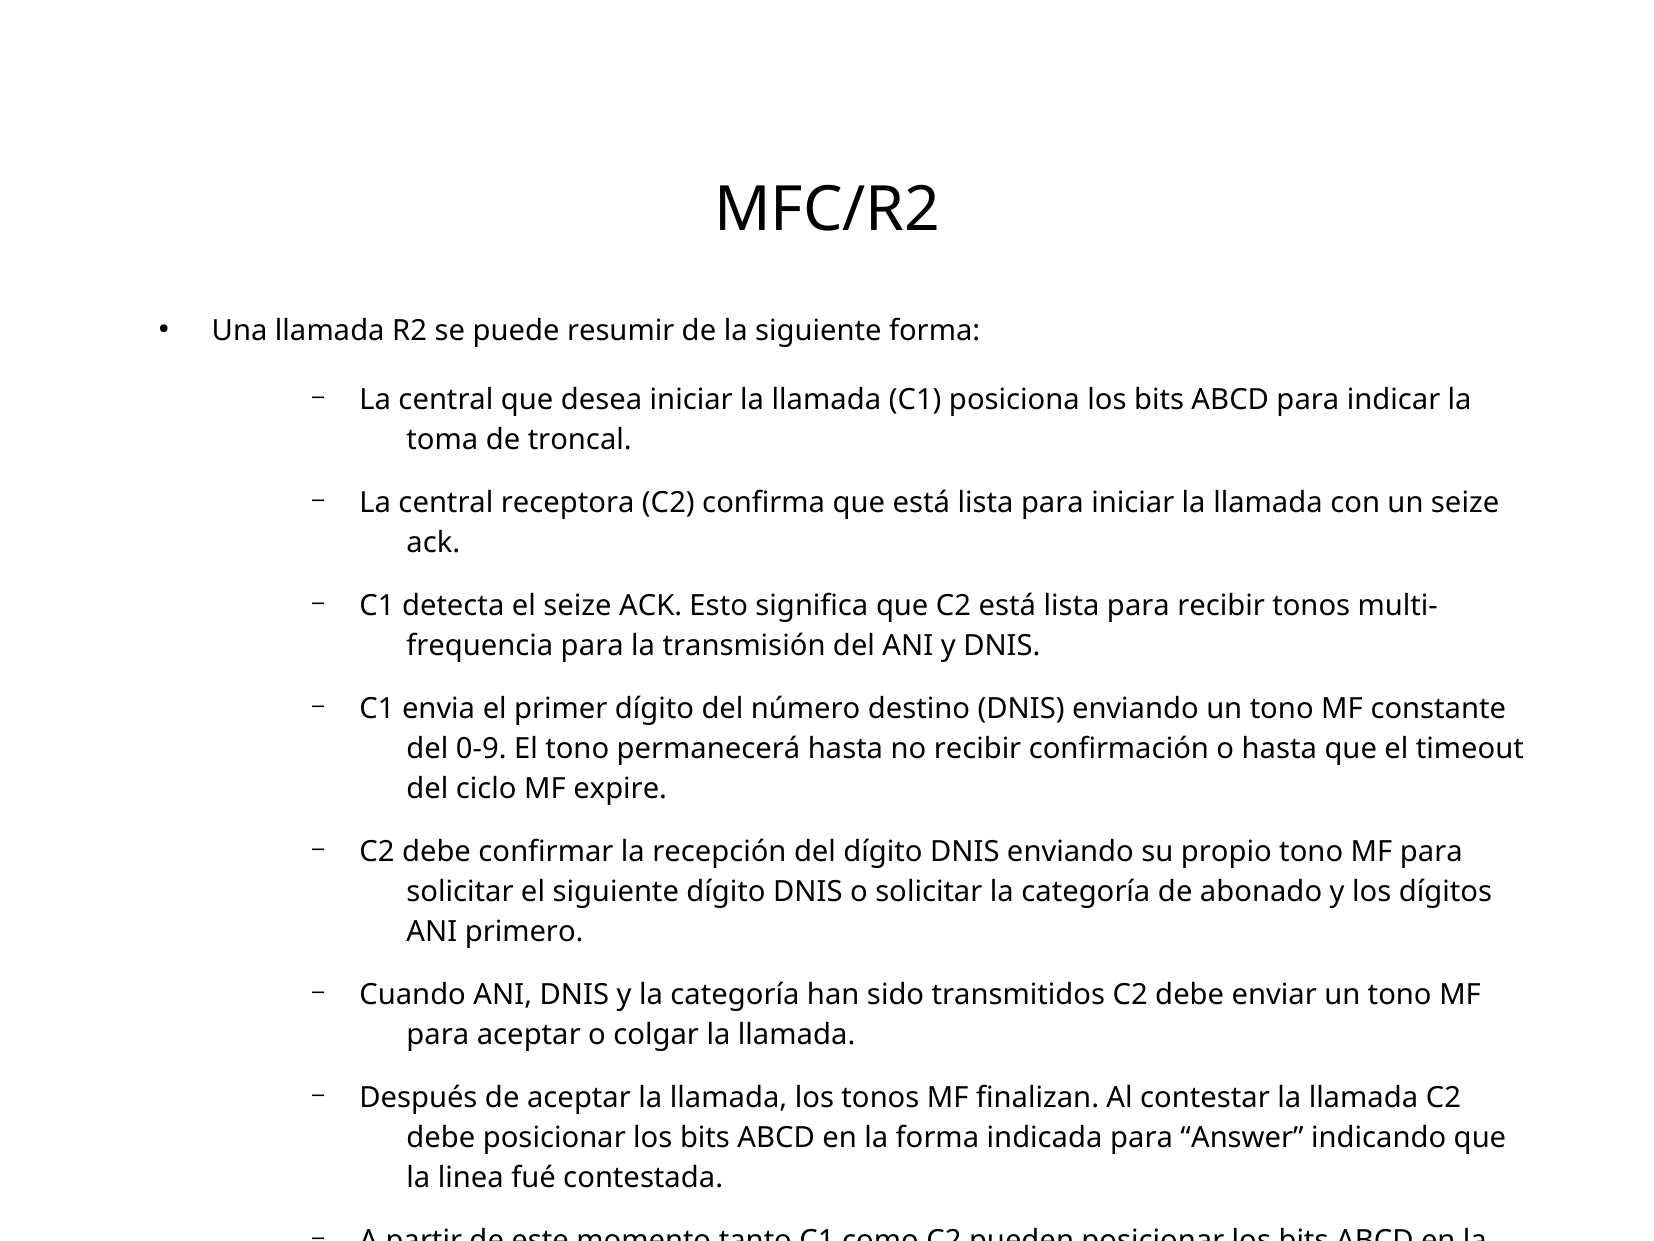

# MFC/R2
Una llamada R2 se puede resumir de la siguiente forma:
La central que desea iniciar la llamada (C1) posiciona los bits ABCD para indicar la toma de troncal.
La central receptora (C2) confirma que está lista para iniciar la llamada con un seize ack.
C1 detecta el seize ACK. Esto significa que C2 está lista para recibir tonos multi-frequencia para la transmisión del ANI y DNIS.
C1 envia el primer dígito del número destino (DNIS) enviando un tono MF constante del 0-9. El tono permanecerá hasta no recibir confirmación o hasta que el timeout del ciclo MF expire.
C2 debe confirmar la recepción del dígito DNIS enviando su propio tono MF para solicitar el siguiente dígito DNIS o solicitar la categoría de abonado y los dígitos ANI primero.
Cuando ANI, DNIS y la categoría han sido transmitidos C2 debe enviar un tono MF para aceptar o colgar la llamada.
Después de aceptar la llamada, los tonos MF finalizan. Al contestar la llamada C2 debe posicionar los bits ABCD en la forma indicada para “Answer” indicando que la linea fué contestada.
A partir de este momento tanto C1 como C2 pueden posicionar los bits ABCD en la forma clear backward o clear forward para colgar la llamada.